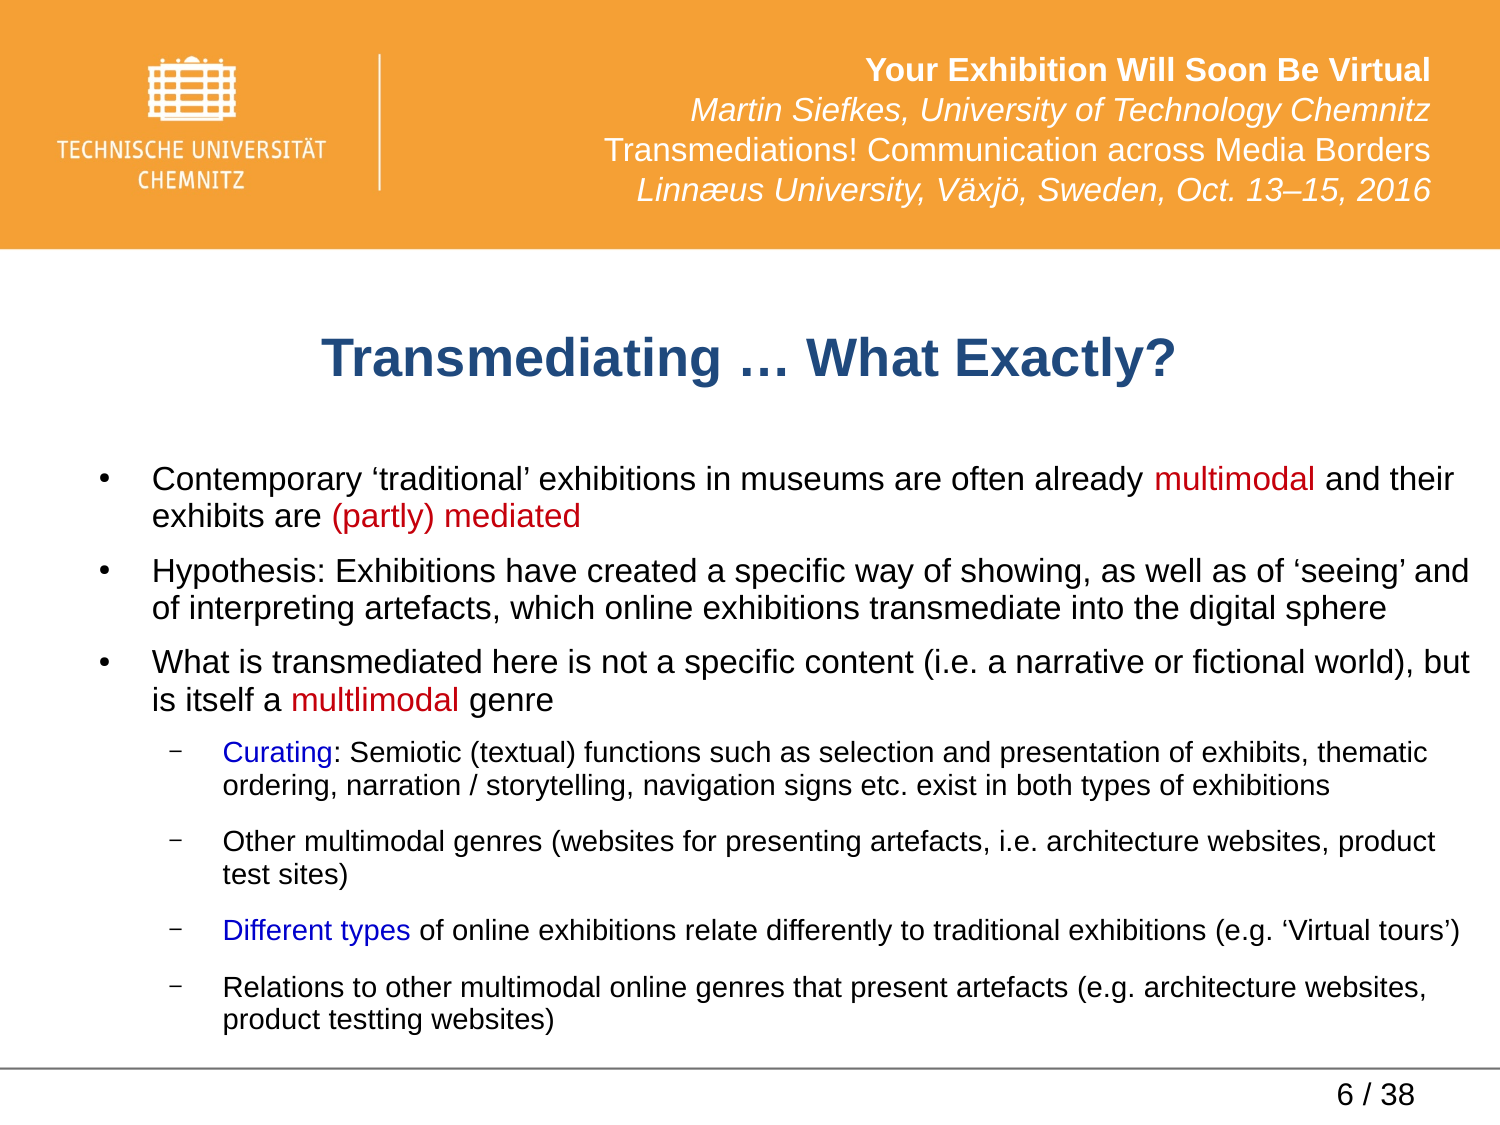

#
Transmediating … What Exactly?
Contemporary ‘traditional’ exhibitions in museums are often already multimodal and their exhibits are (partly) mediated
Hypothesis: Exhibitions have created a specific way of showing, as well as of ‘seeing’ and of interpreting artefacts, which online exhibitions transmediate into the digital sphere
What is transmediated here is not a specific content (i.e. a narrative or fictional world), but is itself a multlimodal genre
Curating: Semiotic (textual) functions such as selection and presentation of exhibits, thematic ordering, narration / storytelling, navigation signs etc. exist in both types of exhibitions
Other multimodal genres (websites for presenting artefacts, i.e. architecture websites, product test sites)
Different types of online exhibitions relate differently to traditional exhibitions (e.g. ‘Virtual tours’)
Relations to other multimodal online genres that present artefacts (e.g. architecture websites, product testting websites)